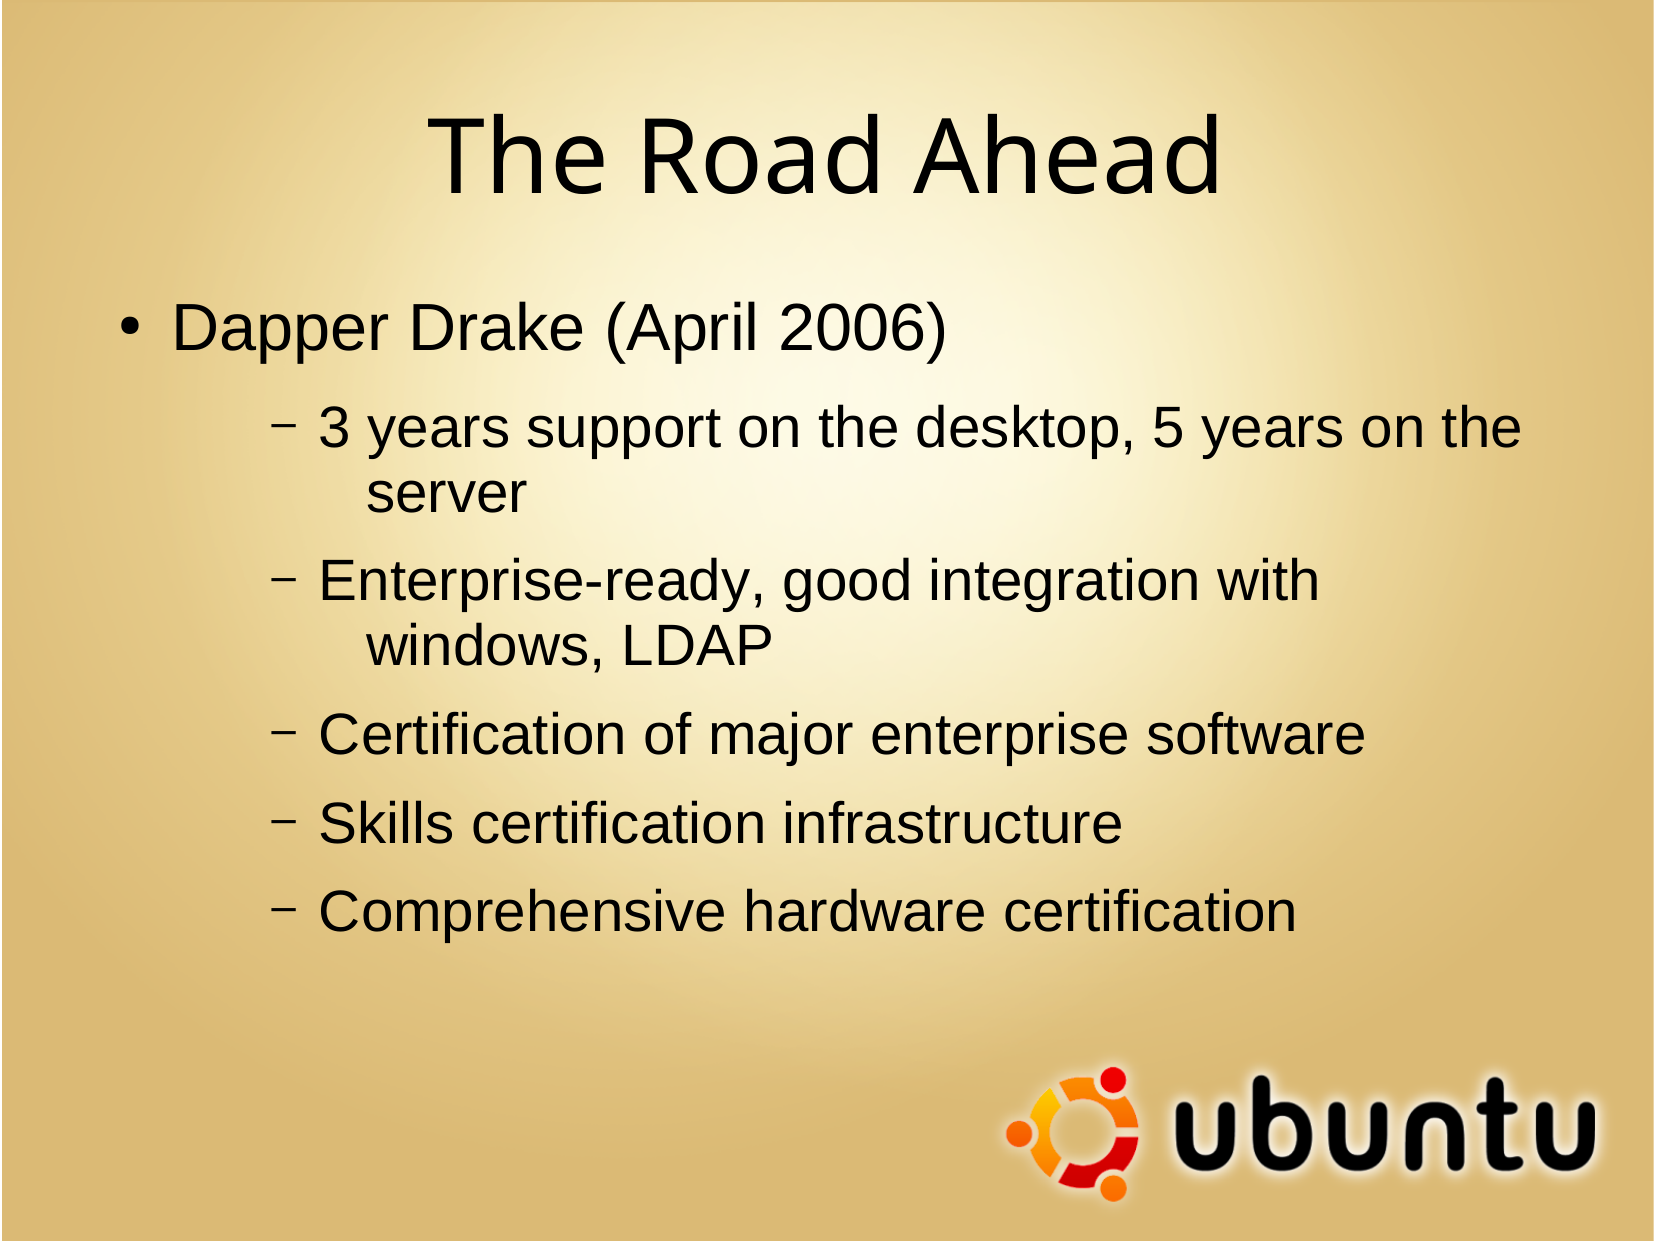

# The Road Ahead
Dapper Drake (April 2006)
3 years support on the desktop, 5 years on the server
Enterprise-ready, good integration with windows, LDAP
Certification of major enterprise software
Skills certification infrastructure
Comprehensive hardware certification